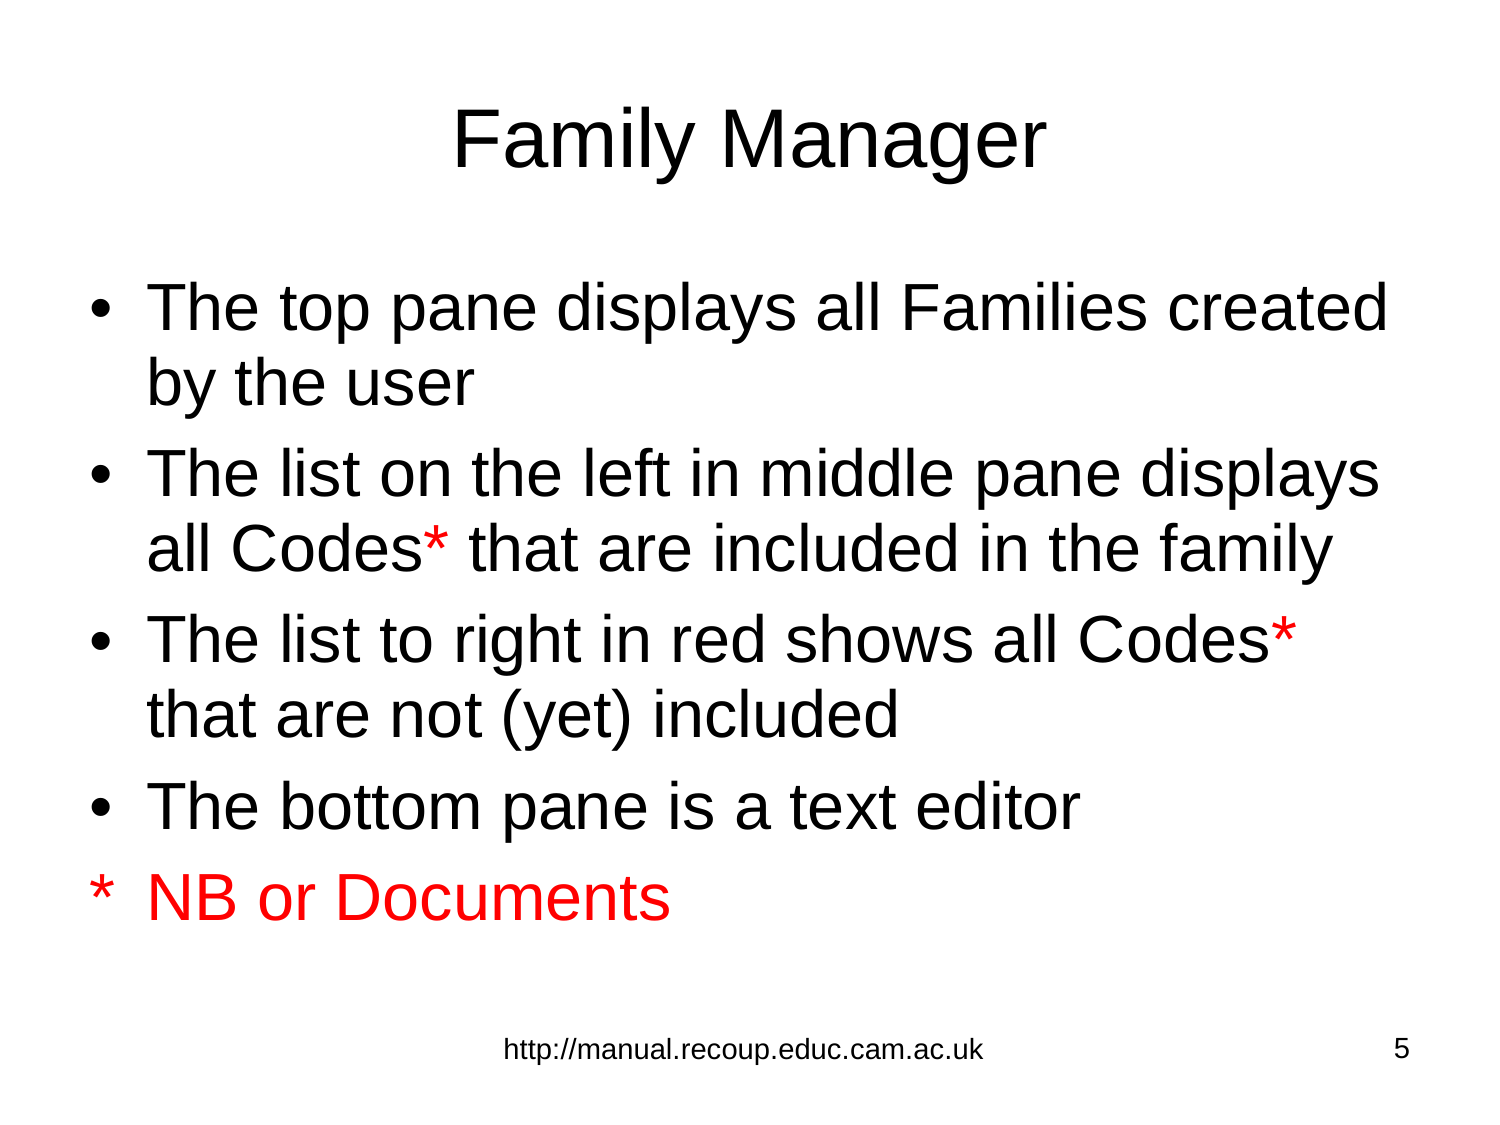

# Family Manager
The top pane displays all Families created by the user
The list on the left in middle pane displays all Codes* that are included in the family
The list to right in red shows all Codes* that are not (yet) included
The bottom pane is a text editor
* 	NB or Documents
5
http://manual.recoup.educ.cam.ac.uk